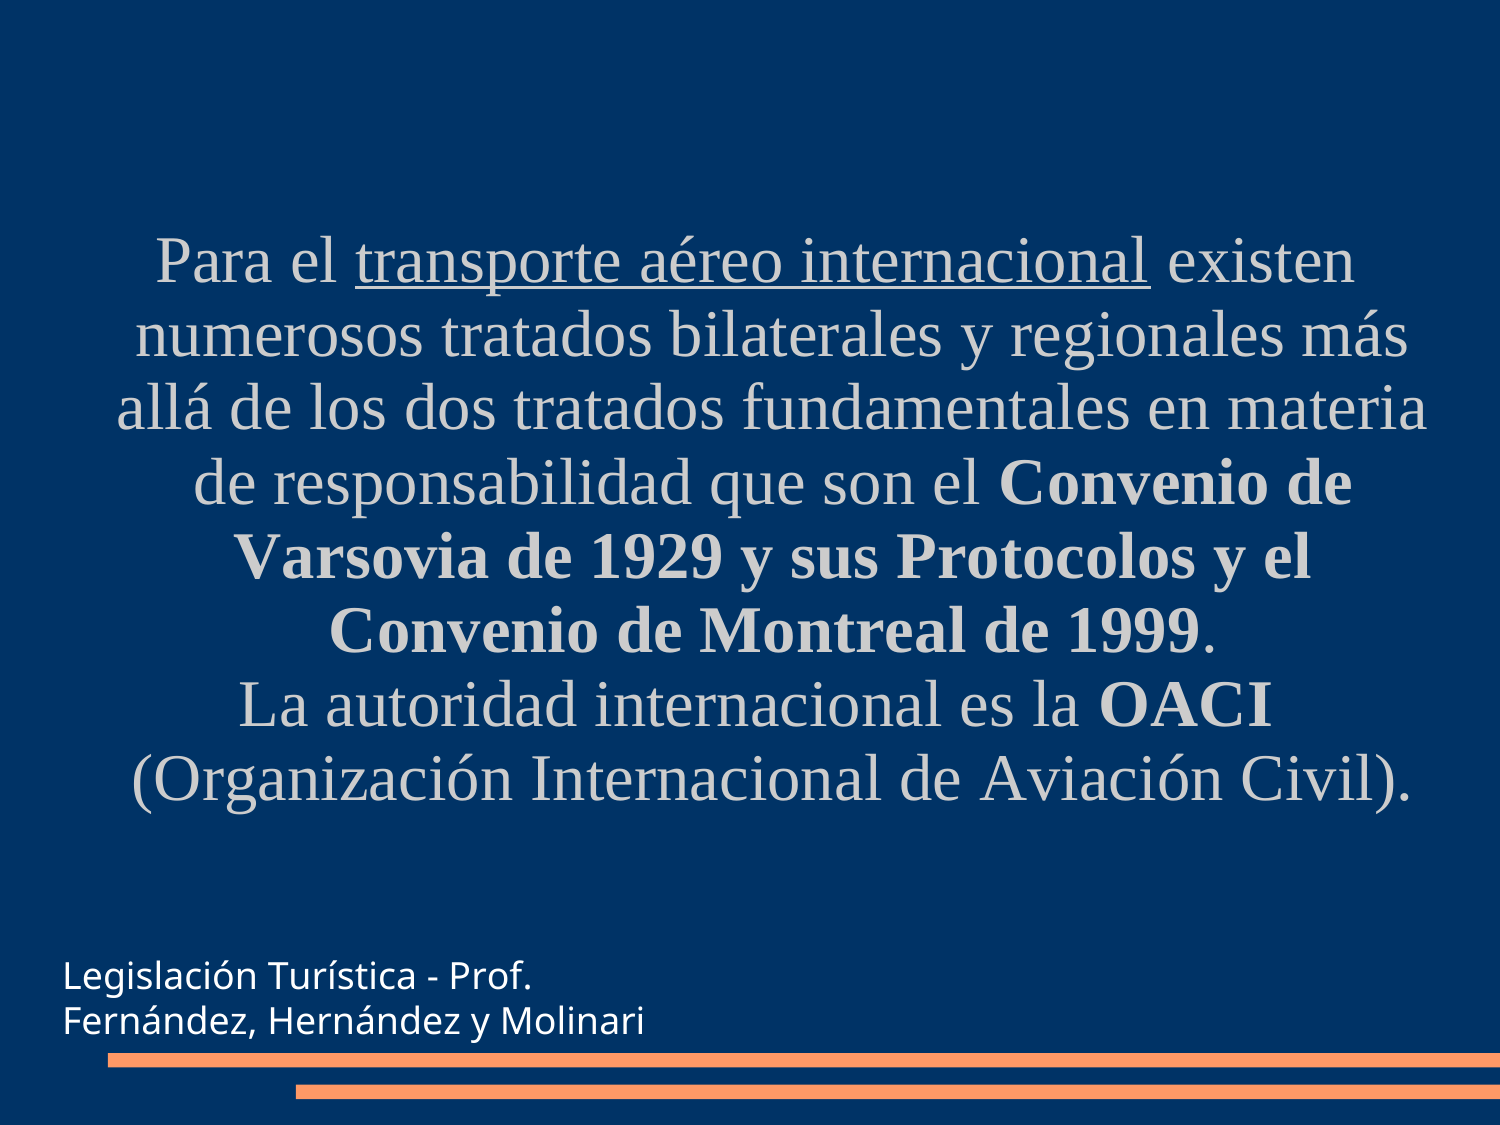

# Para el transporte aéreo internacional existen numerosos tratados bilaterales y regionales más allá de los dos tratados fundamentales en materia de responsabilidad que son el Convenio de Varsovia de 1929 y sus Protocolos y el Convenio de Montreal de 1999.
La autoridad internacional es la OACI (Organización Internacional de Aviación Civil).
Legislación Turística - Prof. Fernández, Hernández y Molinari